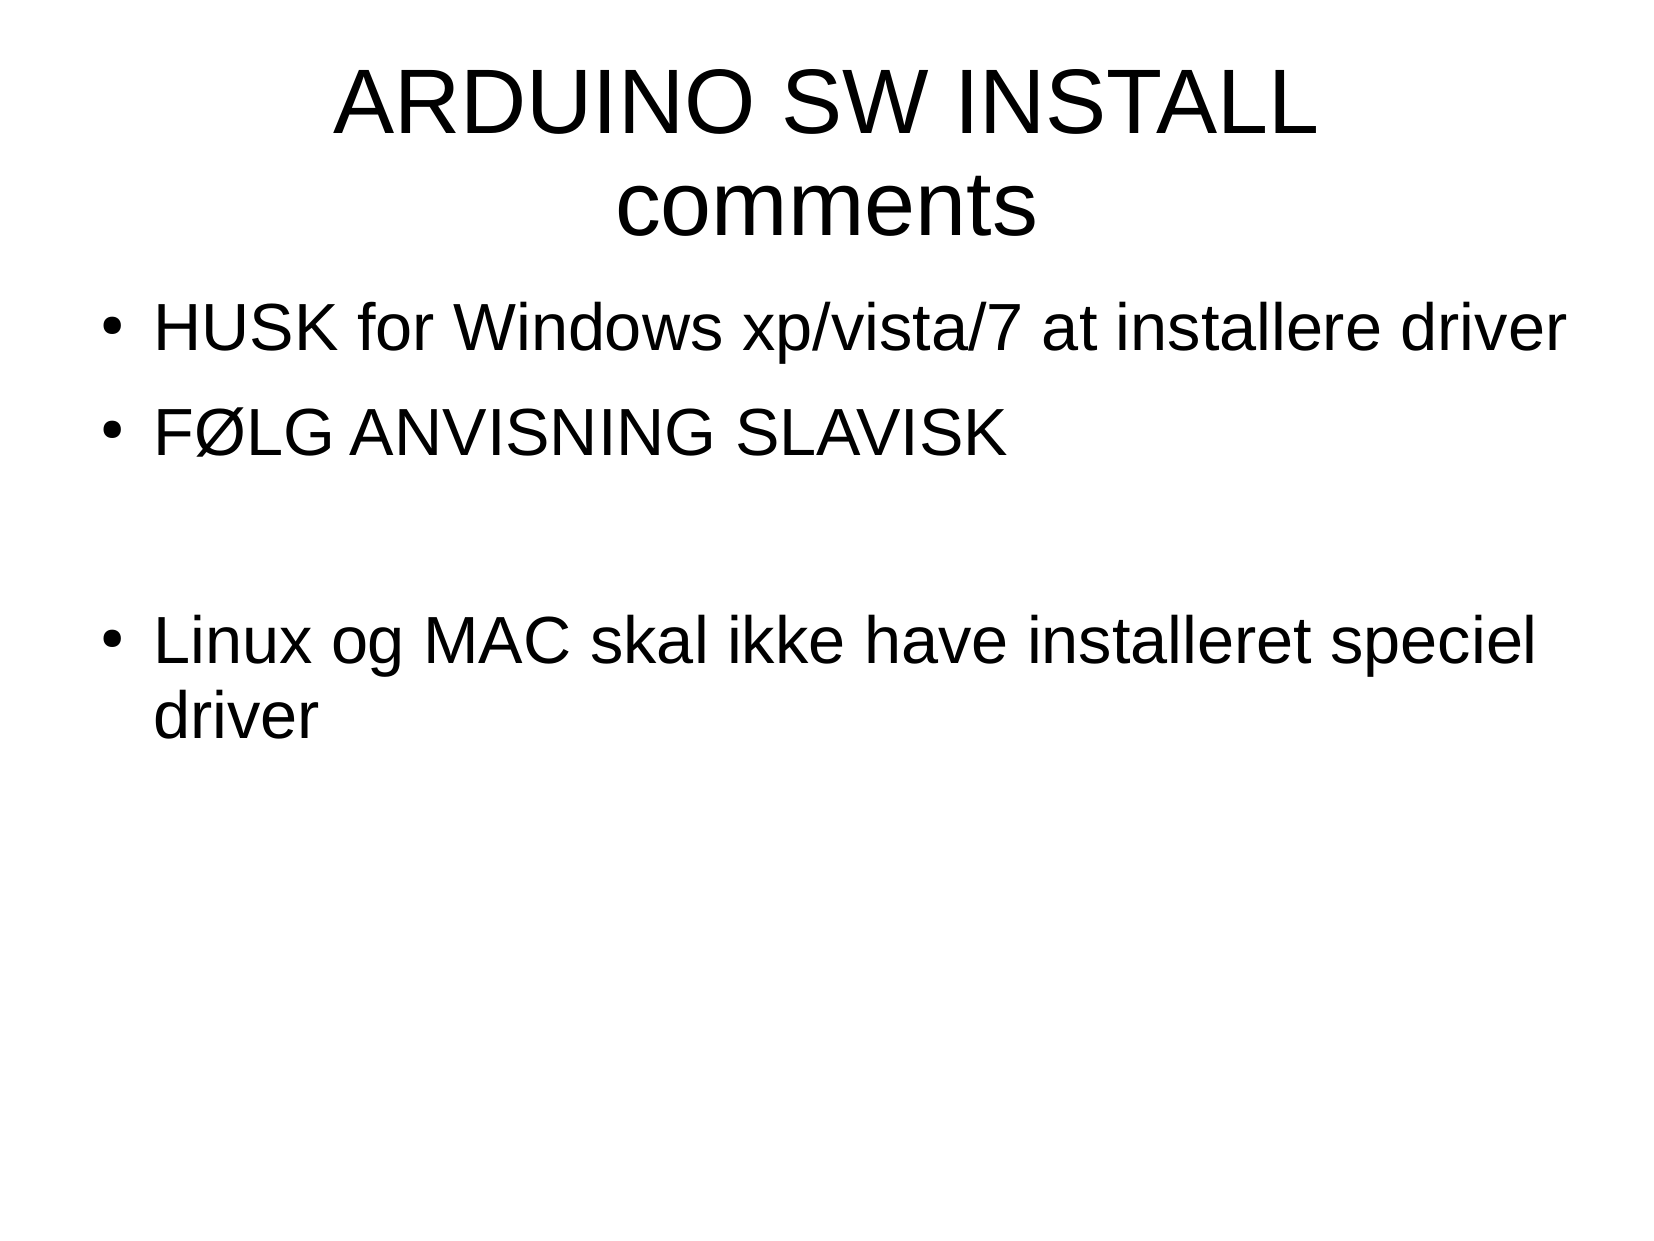

# ARDUINO SW INSTALL comments
HUSK for Windows xp/vista/7 at installere driver
FØLG ANVISNING SLAVISK
Linux og MAC skal ikke have installeret speciel driver